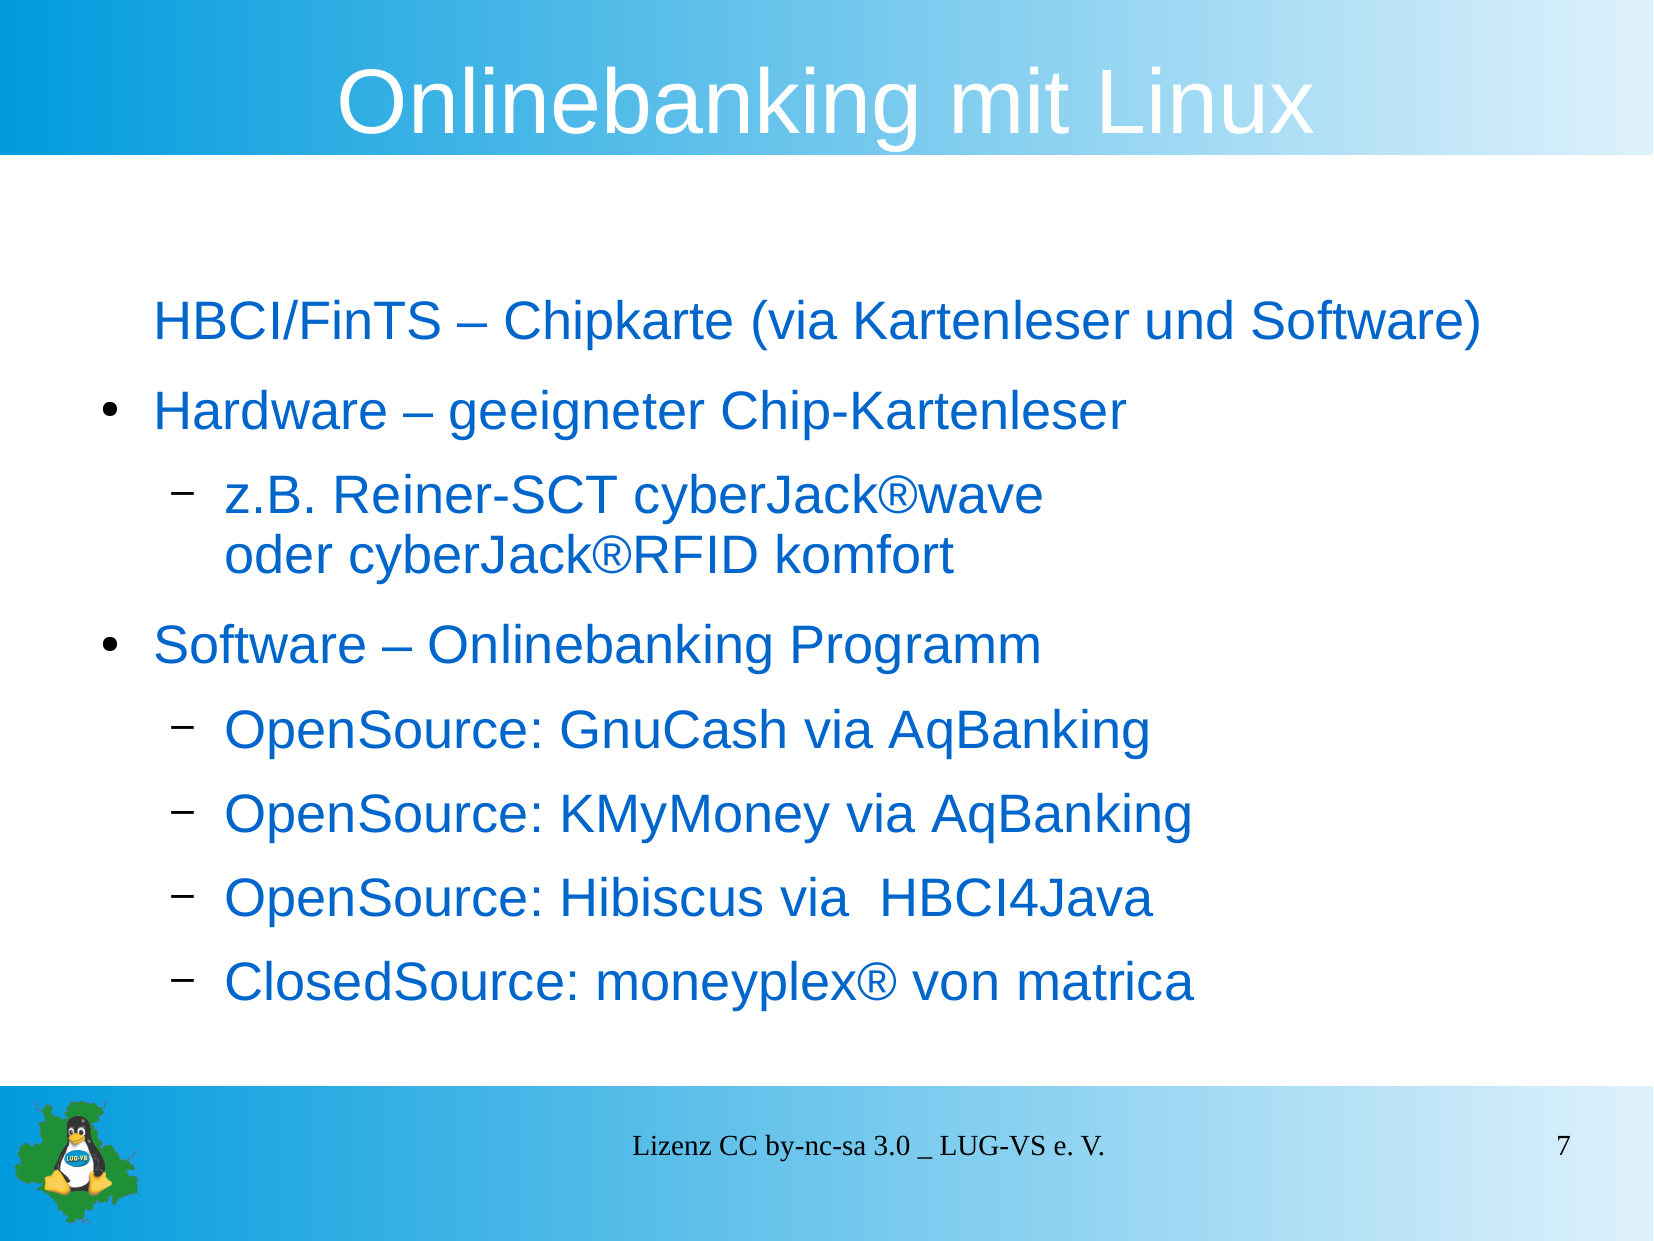

# Onlinebanking mit Linux
HBCI/FinTS – Chipkarte (via Kartenleser und Software)
Hardware – geeigneter Chip-Kartenleser
z.B. Reiner-SCT cyberJack®wave
oder cyberJack®RFID komfort
Software – Onlinebanking Programm
OpenSource: GnuCash via AqBanking
OpenSource: KMyMoney via AqBanking
OpenSource: Hibiscus via HBCI4Java
ClosedSource: moneyplex® von matrica